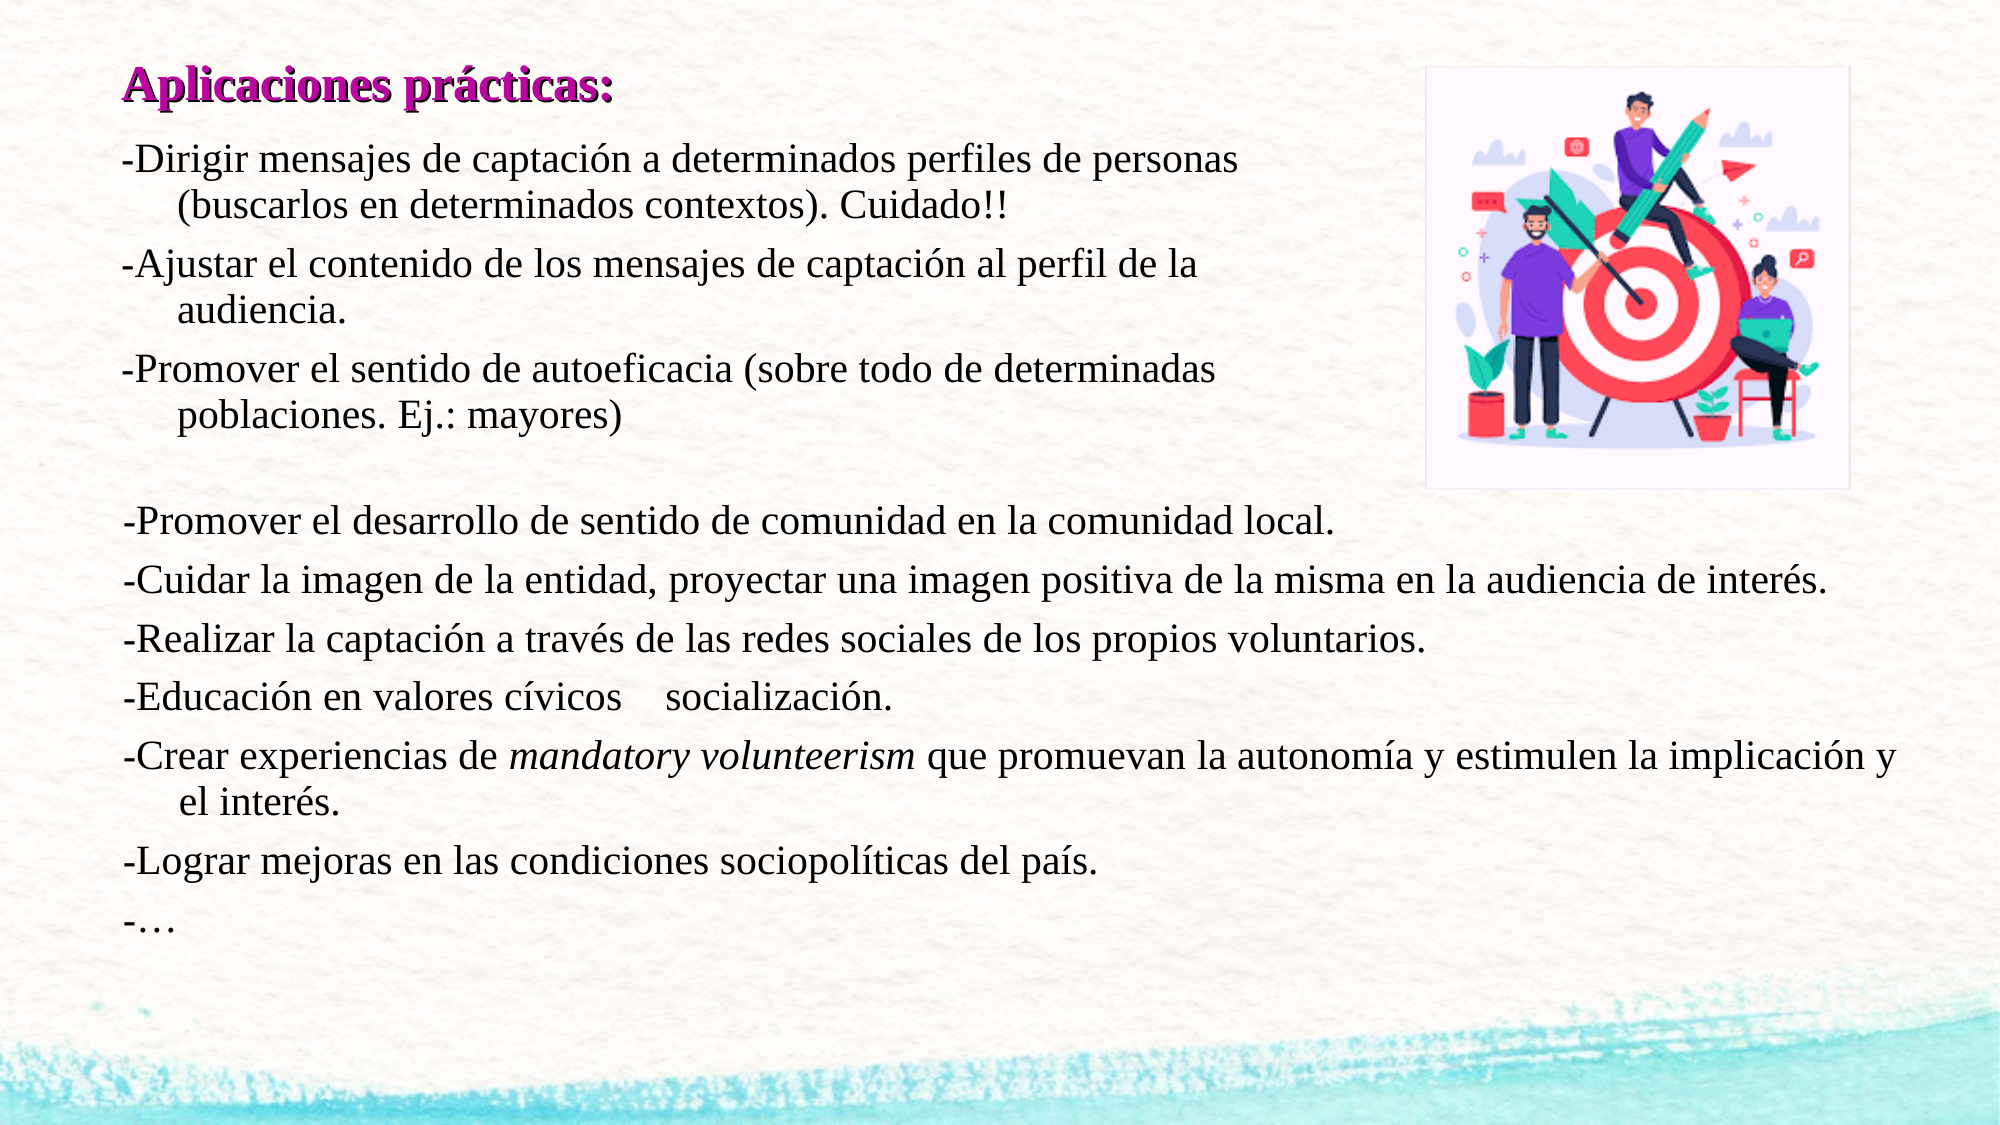

Aplicaciones prácticas:
Dirigir mensajes de captación a determinados perfiles de personas (buscarlos en determinados contextos). Cuidado!!
Ajustar el contenido de los mensajes de captación al perfil de la audiencia.
Promover el sentido de autoeficacia (sobre todo de determinadas poblaciones. Ej.: mayores)
Promover el desarrollo de sentido de comunidad en la comunidad local.
Cuidar la imagen de la entidad, proyectar una imagen positiva de la misma en la audiencia de interés.
Realizar la captación a través de las redes sociales de los propios voluntarios.
Educación en valores cívicos socialización.
Crear experiencias de mandatory volunteerism que promuevan la autonomía y estimulen la implicación y el interés.
Lograr mejoras en las condiciones sociopolíticas del país.
…